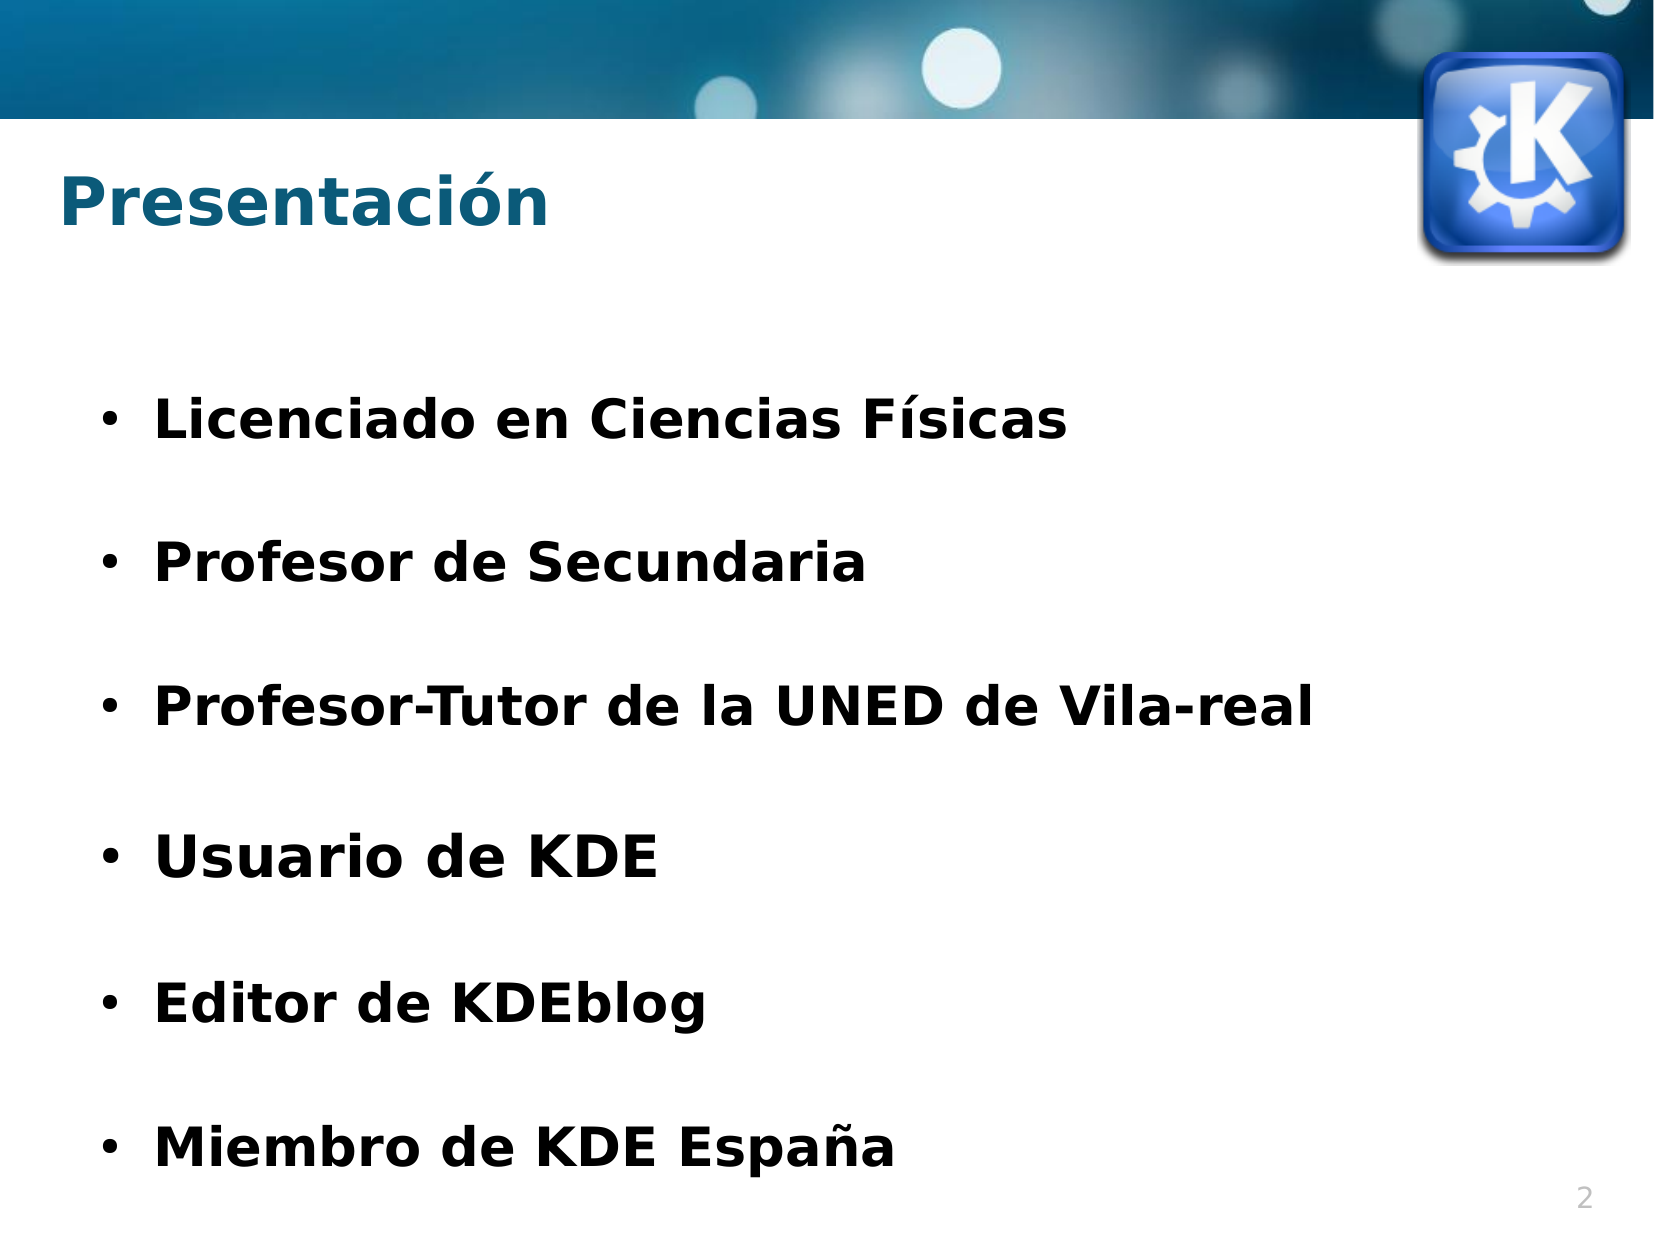

# Presentación
Licenciado en Ciencias Físicas
Profesor de Secundaria
Profesor-Tutor de la UNED de Vila-real
Usuario de KDE
Editor de KDEblog
Miembro de KDE España
2